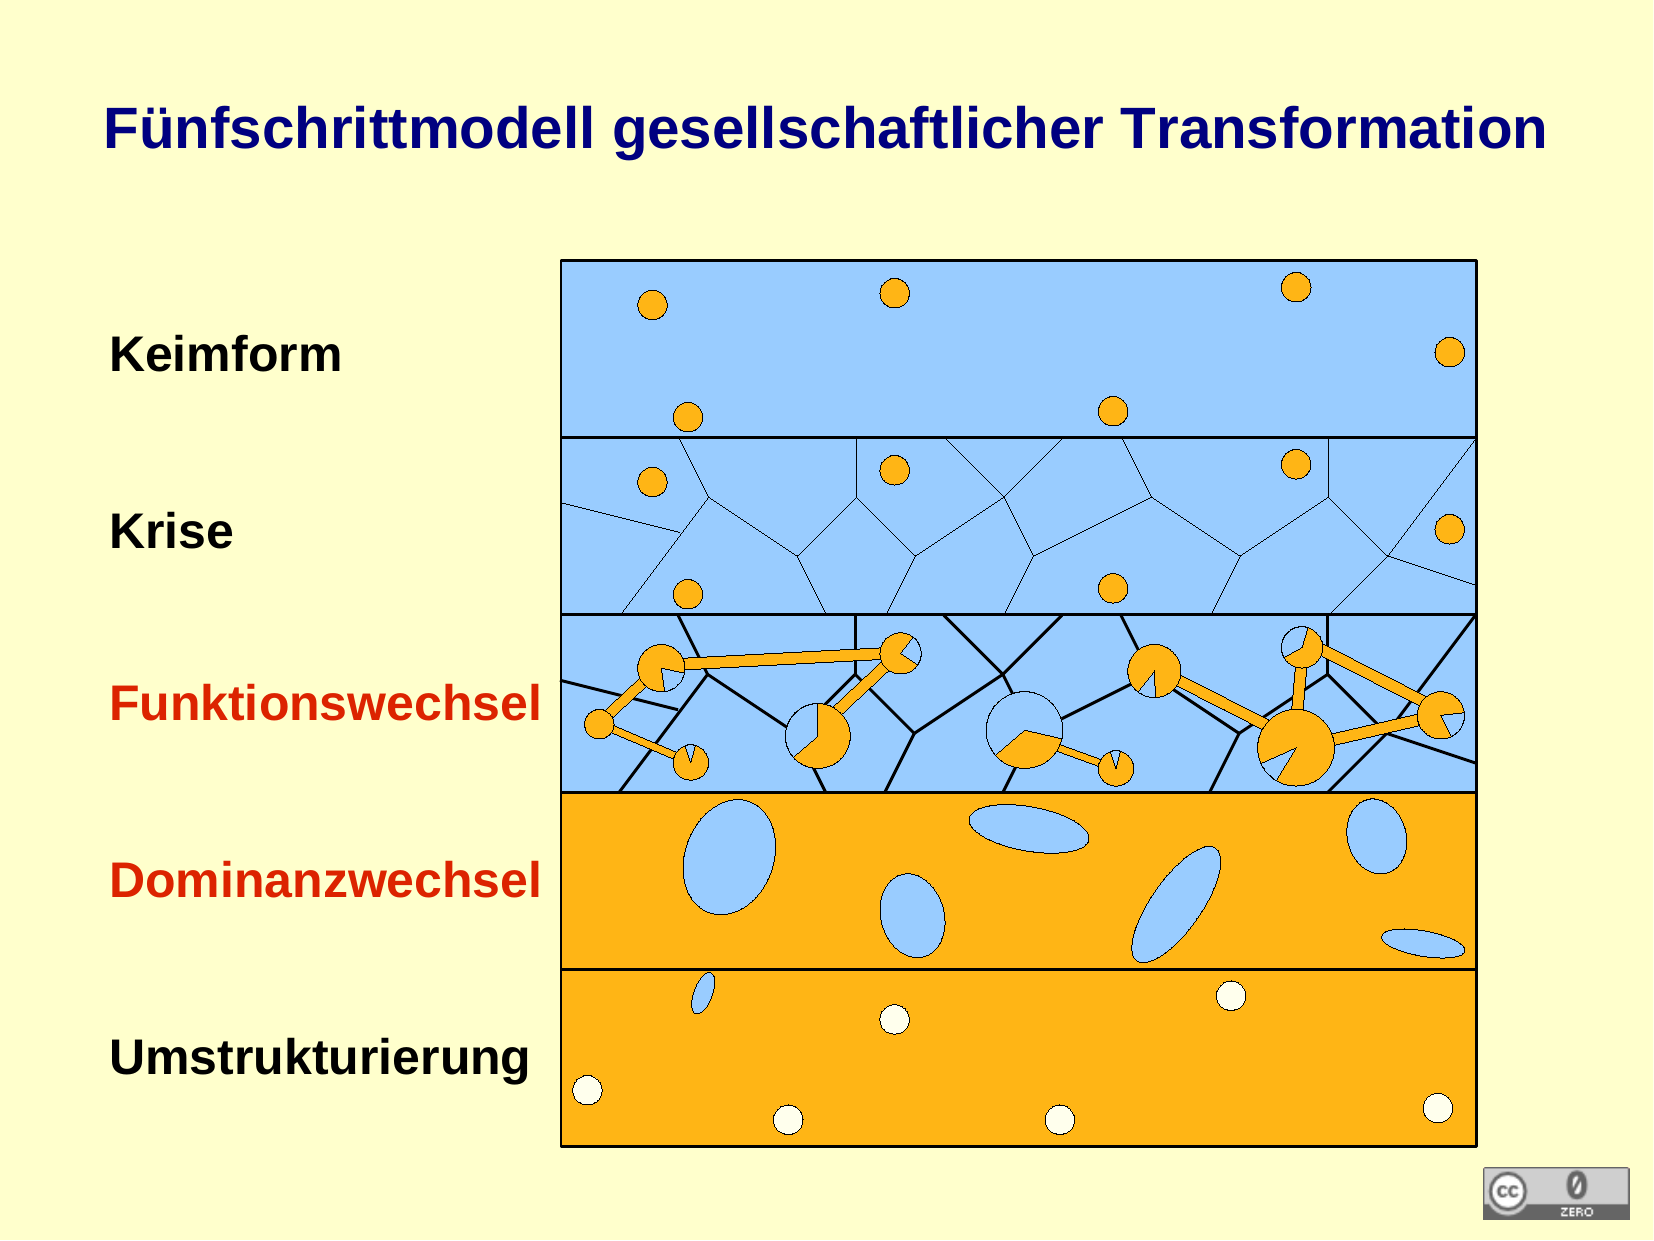

# Fünfschrittmodell gesellschaftlicher Transformation
Keimform
Krise
Funktionswechsel
Dominanzwechsel
Umstrukturierung